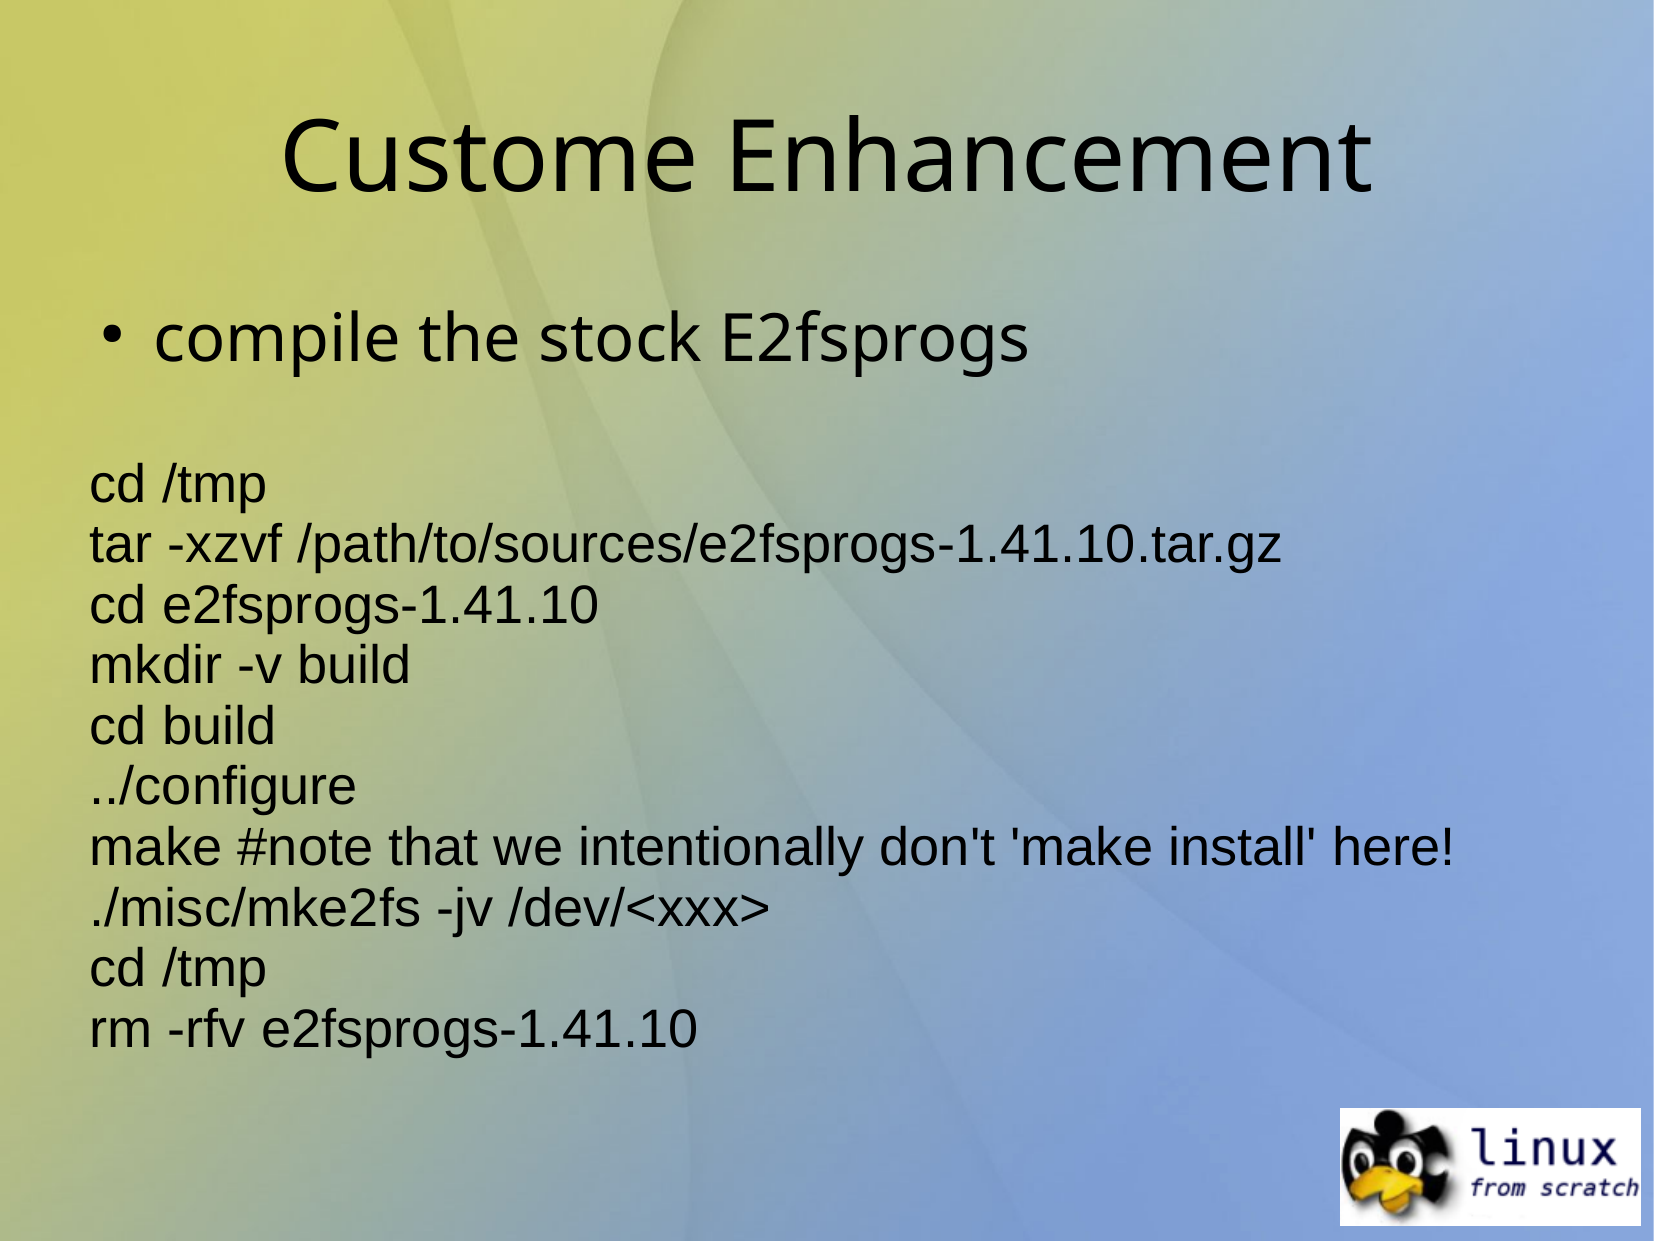

# Custome Enhancement
compile the stock E2fsprogs
cd /tmp
tar -xzvf /path/to/sources/e2fsprogs-1.41.10.tar.gz
cd e2fsprogs-1.41.10
mkdir -v build
cd build
../configure
make #note that we intentionally don't 'make install' here!
./misc/mke2fs -jv /dev/<xxx>
cd /tmp
rm -rfv e2fsprogs-1.41.10